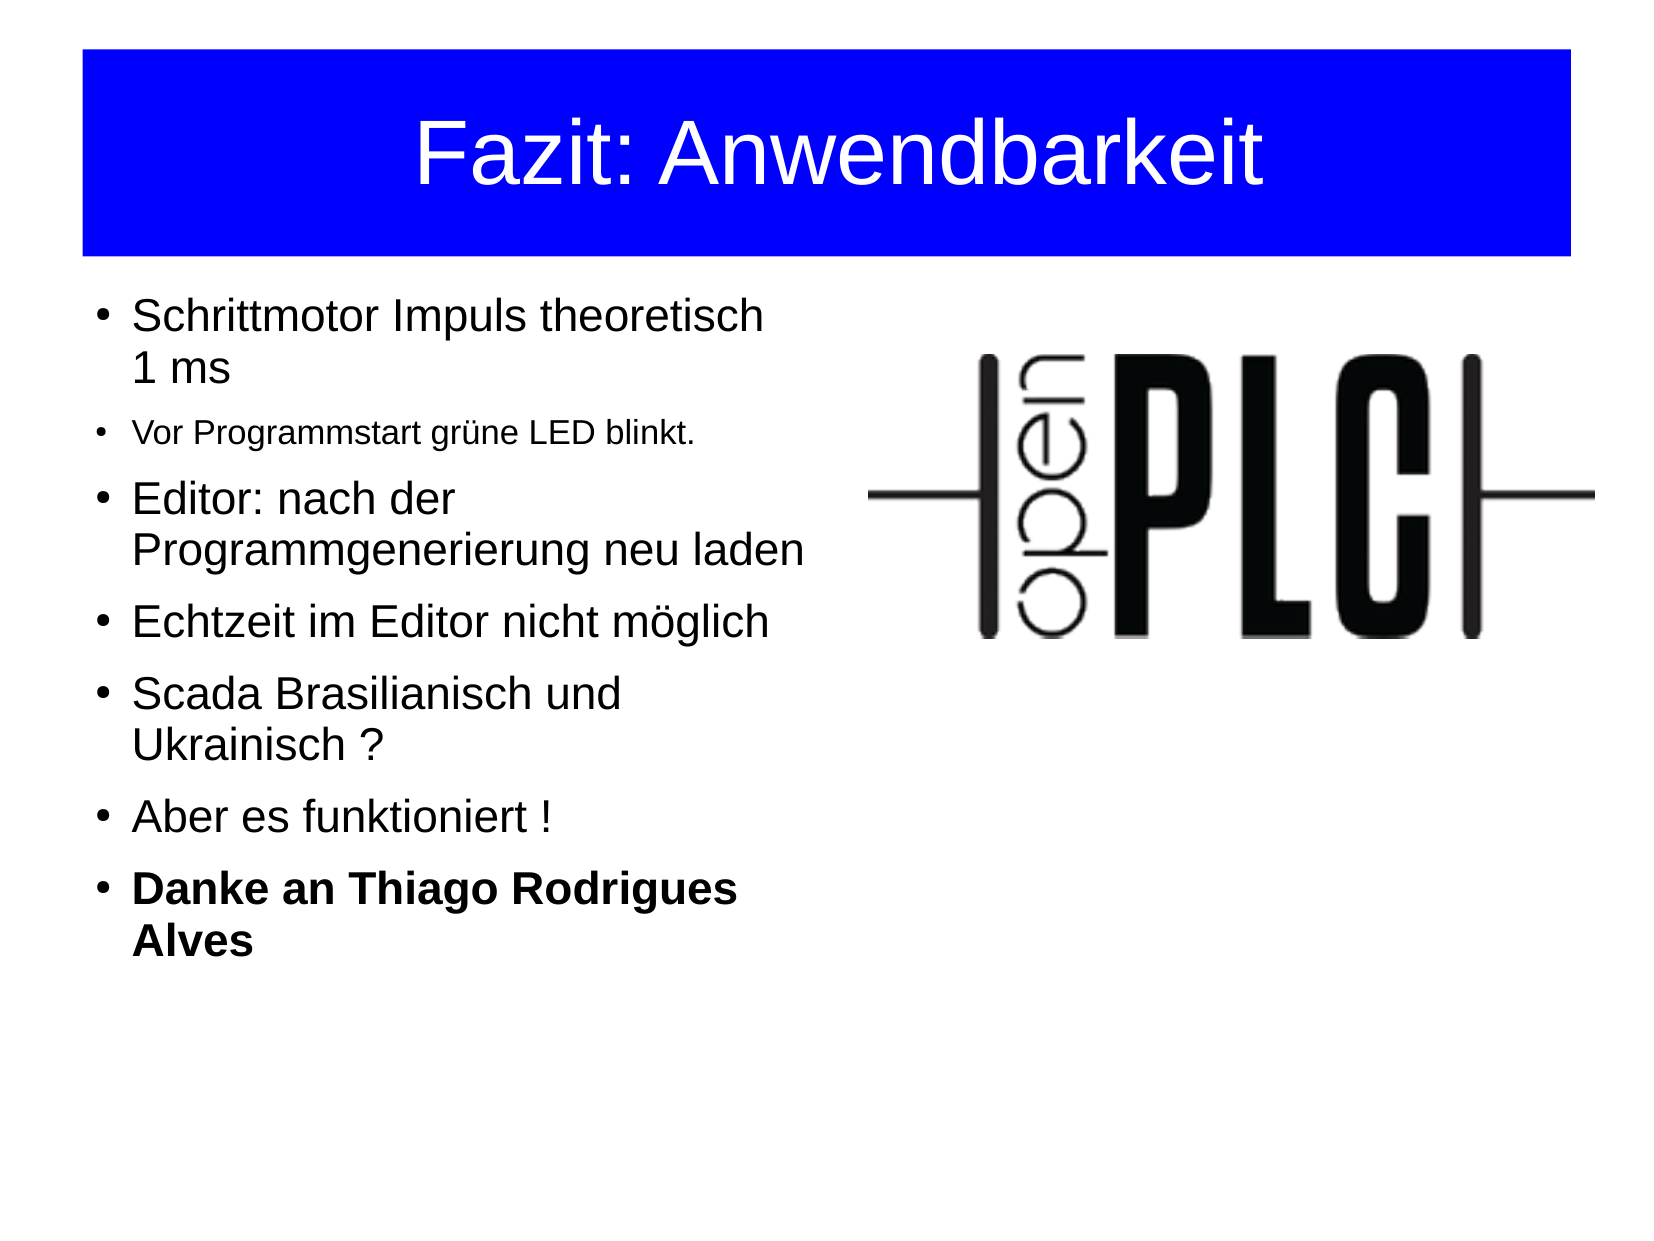

# Fazit: Anwendbarkeit
Schrittmotor Impuls theoretisch 1 ms
Vor Programmstart grüne LED blinkt.
Editor: nach der Programmgenerierung neu laden
Echtzeit im Editor nicht möglich
Scada Brasilianisch und Ukrainisch ?
Aber es funktioniert !
Danke an Thiago Rodrigues Alves